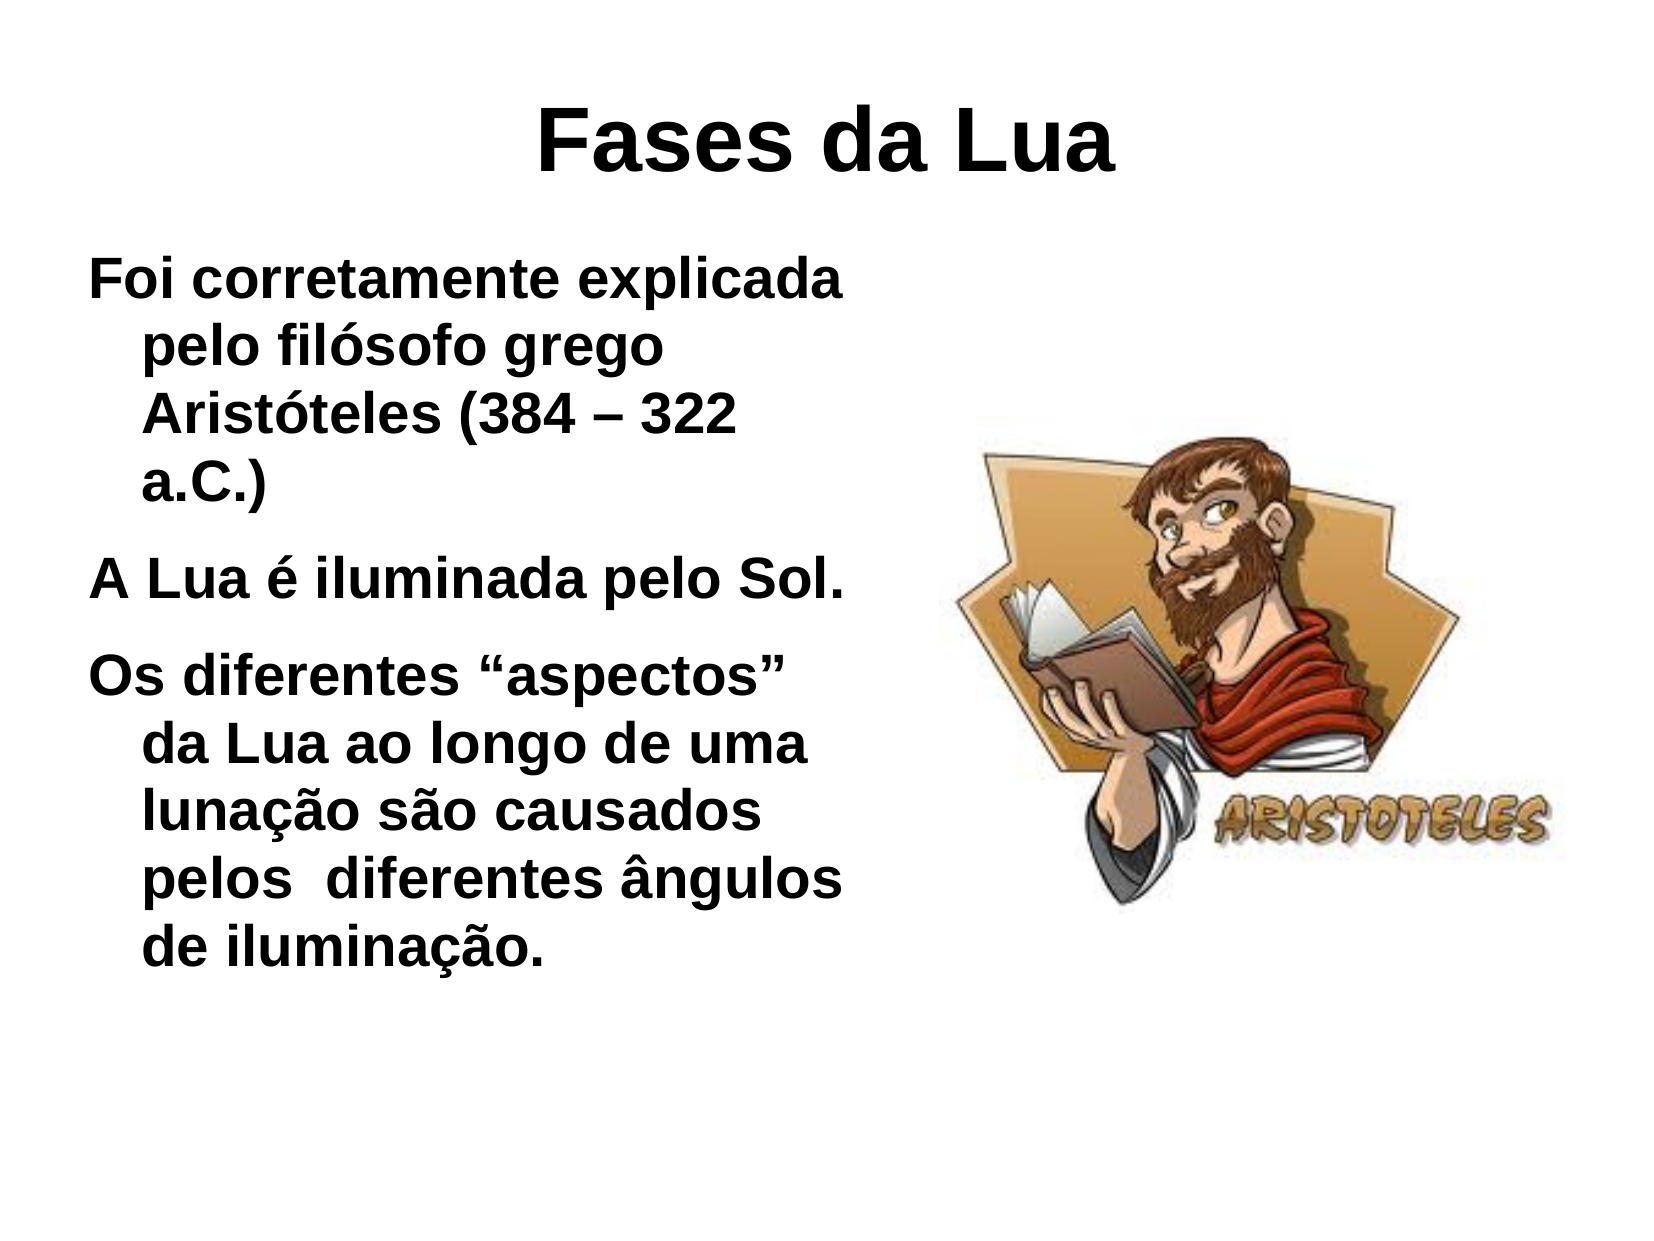

# Fases da Lua
Foi corretamente explicada pelo filósofo grego Aristóteles (384 – 322 a.C.)
A Lua é iluminada pelo Sol.
Os diferentes “aspectos” da Lua ao longo de uma lunação são causados pelos diferentes ângulos de iluminação.